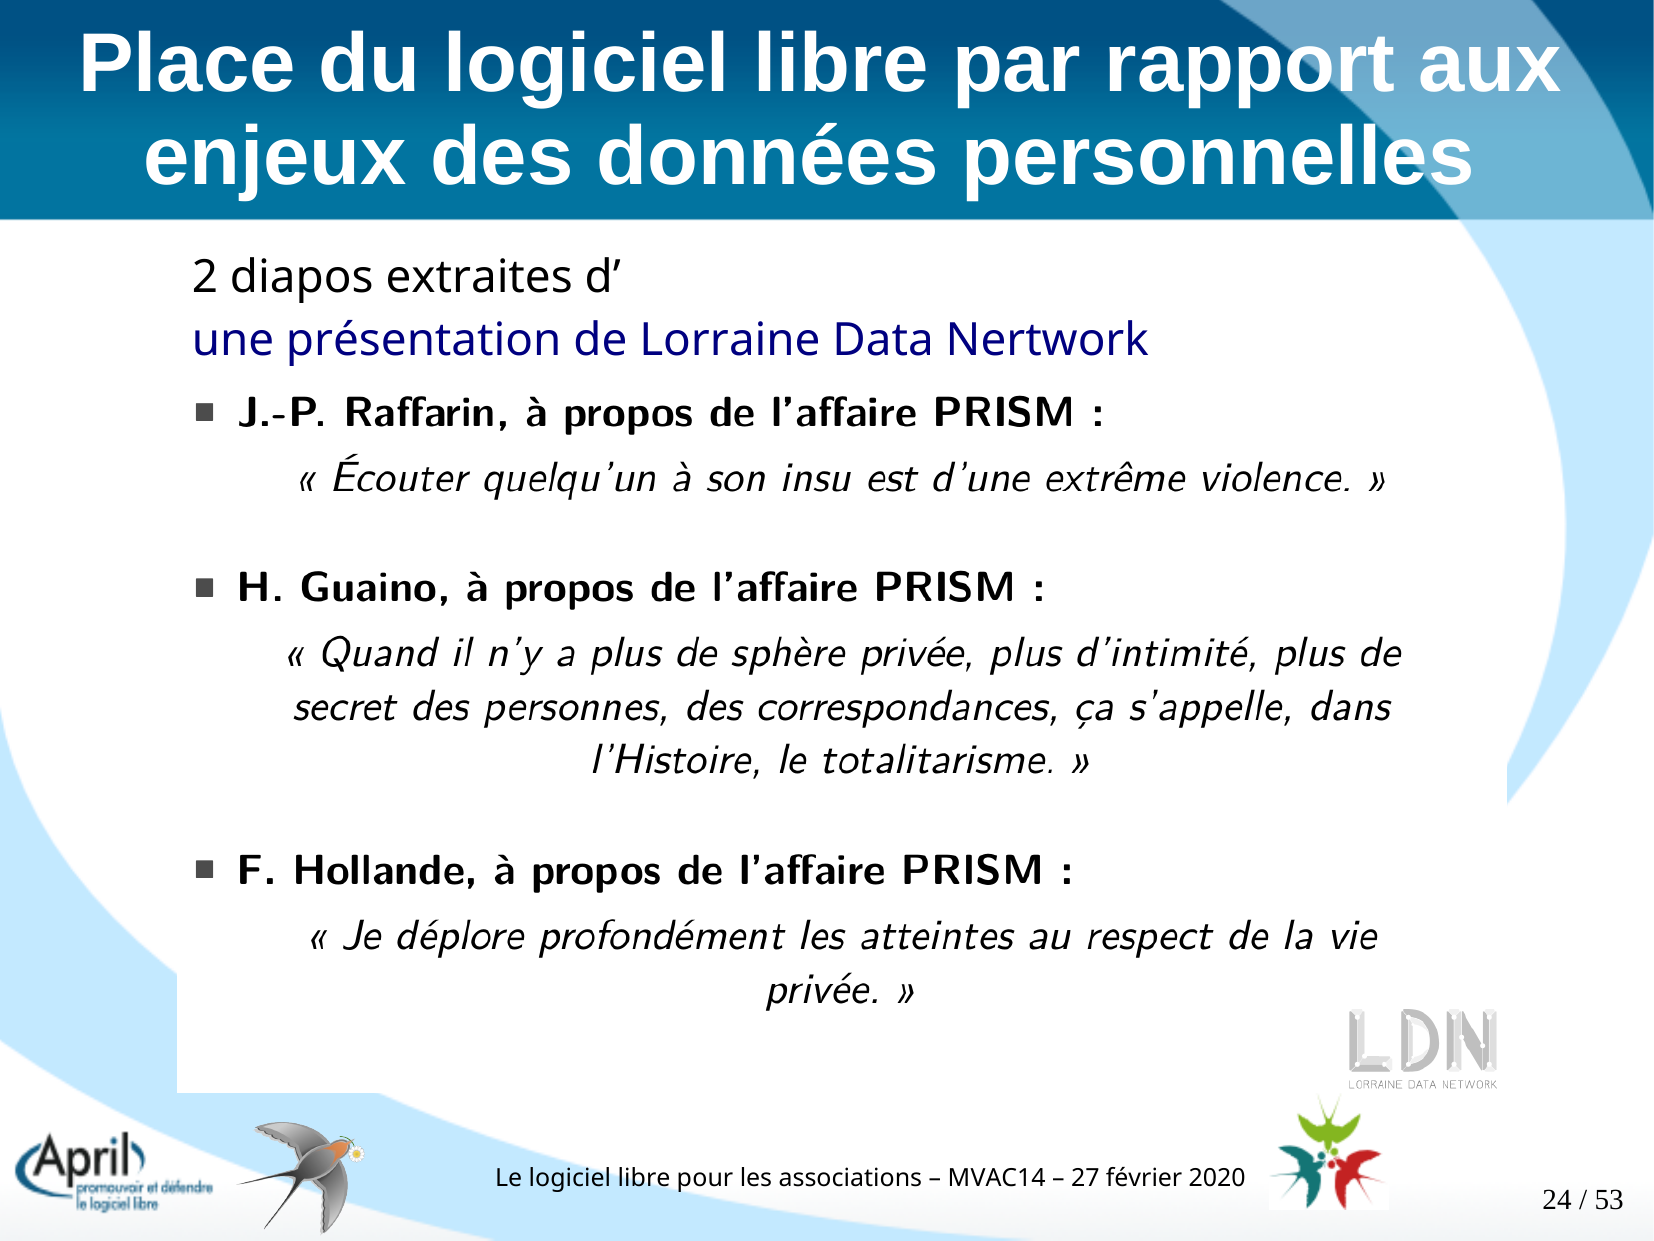

# Place du logiciel libre par rapport aux enjeux des données personnelles
2 diapos extraites d’une présentation de Lorraine Data Nertwork
24
POSS 2018